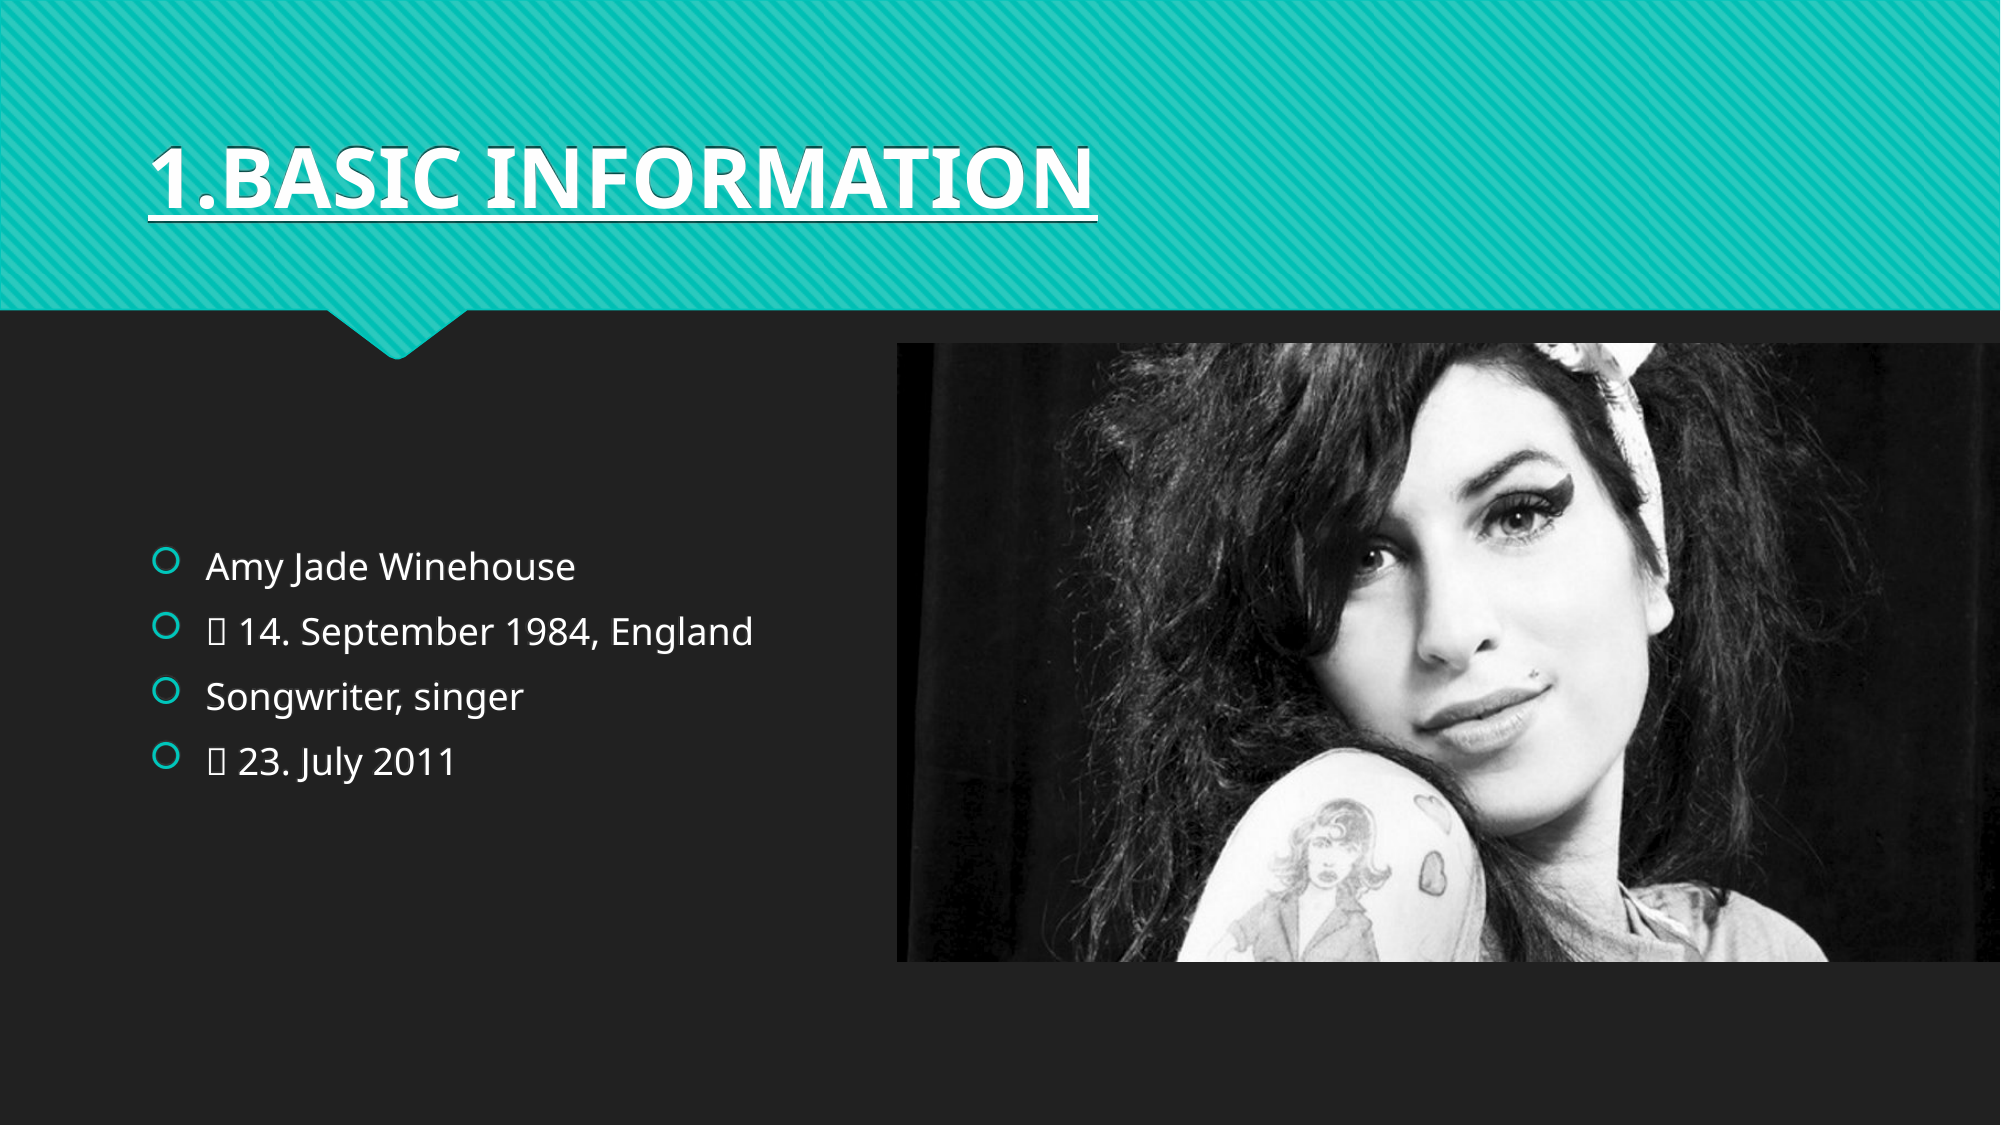

# 1.BASIC INFORMATION
Amy Jade Winehouse
👶 14. September 1984, England
Songwriter, singer
👵 23. July 2011